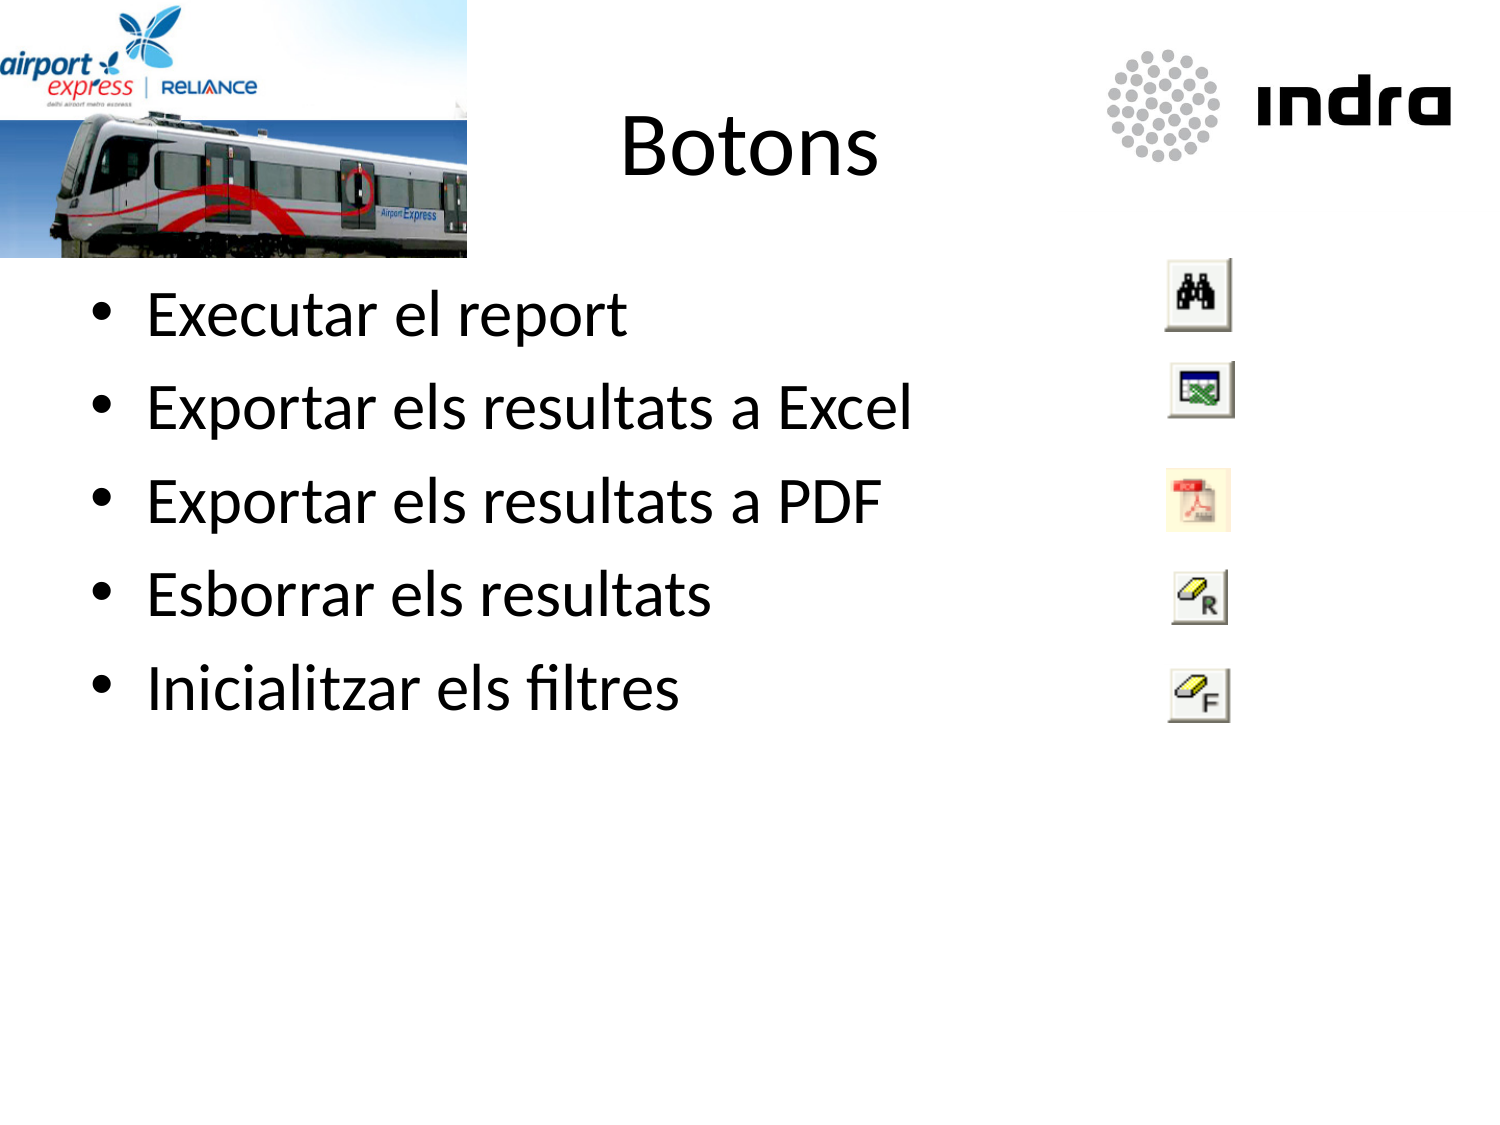

# Botons
Executar el report
Exportar els resultats a Excel
Exportar els resultats a PDF
Esborrar els resultats
Inicialitzar els filtres